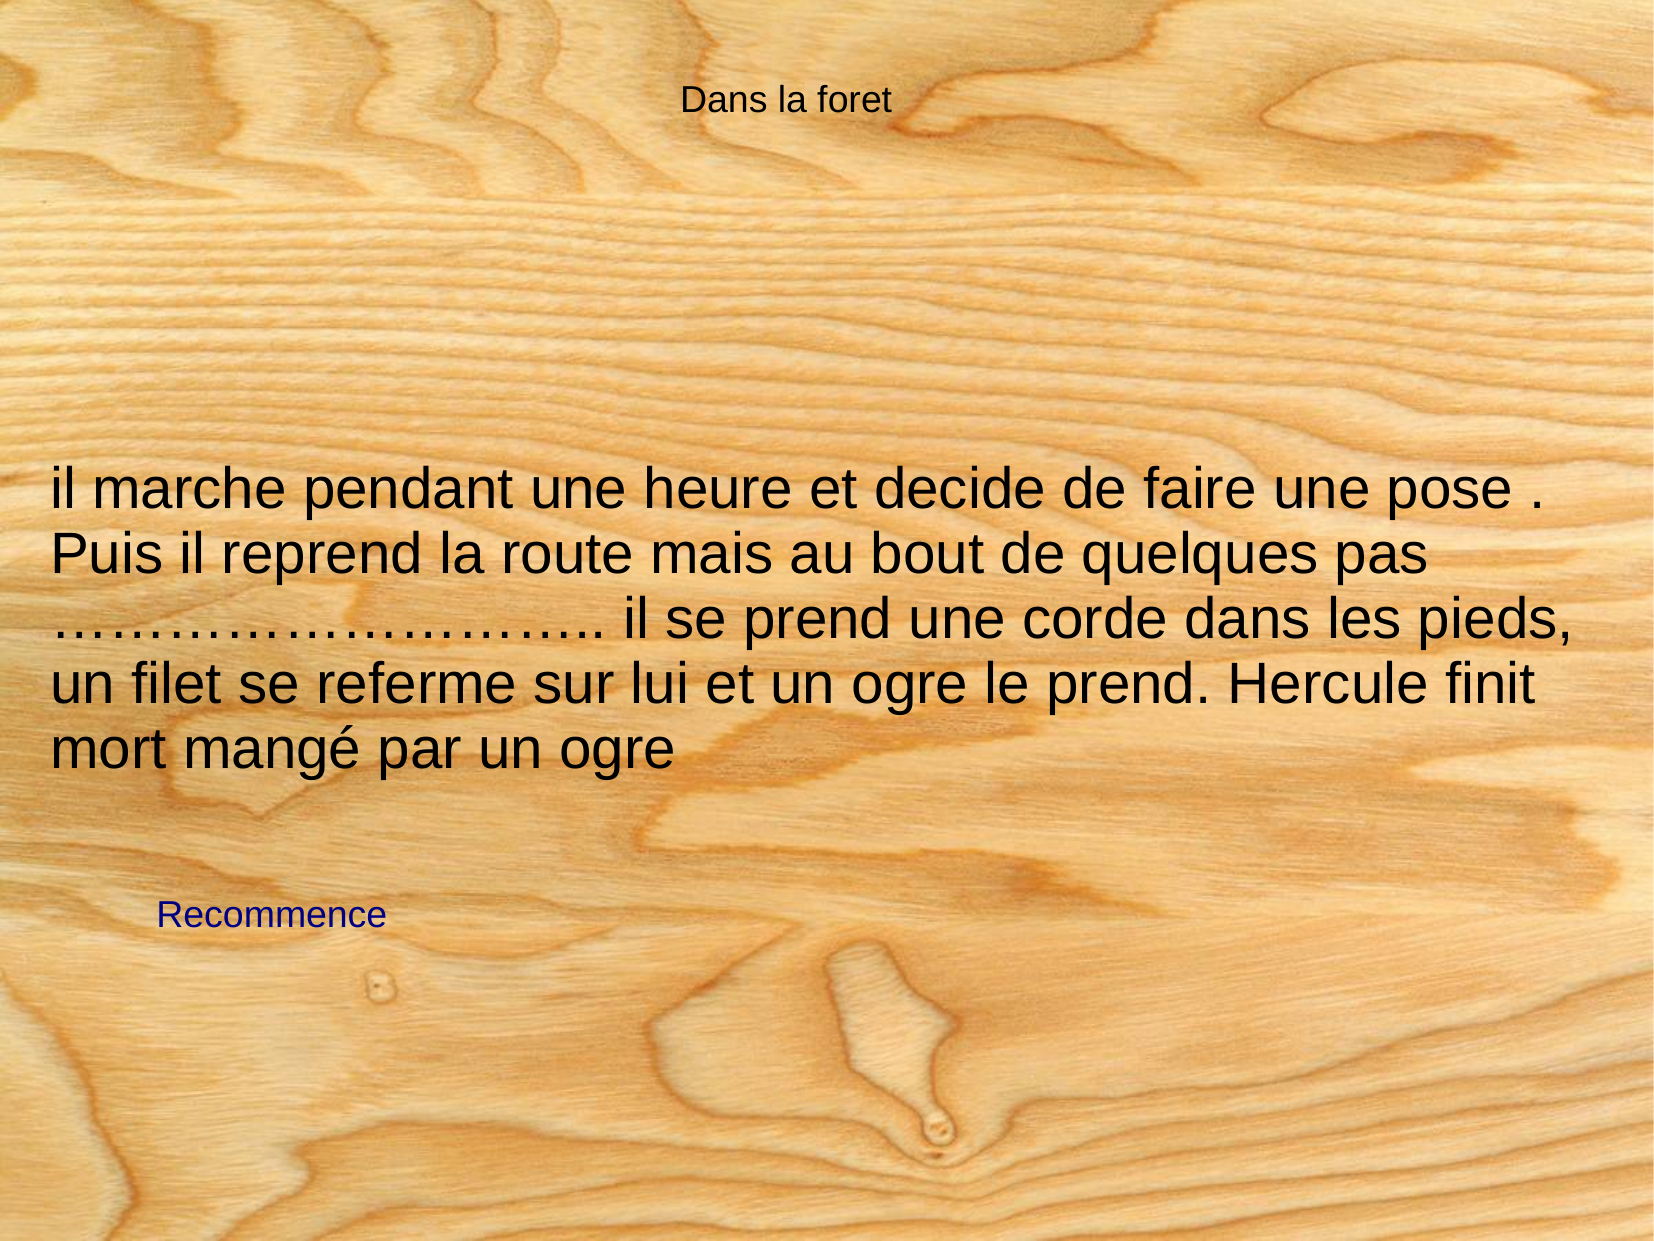

Dans la foret
il marche pendant une heure et decide de faire une pose . Puis il reprend la route mais au bout de quelques pas ……………………….. il se prend une corde dans les pieds, un filet se referme sur lui et un ogre le prend. Hercule finit mort mangé par un ogre
Recommence